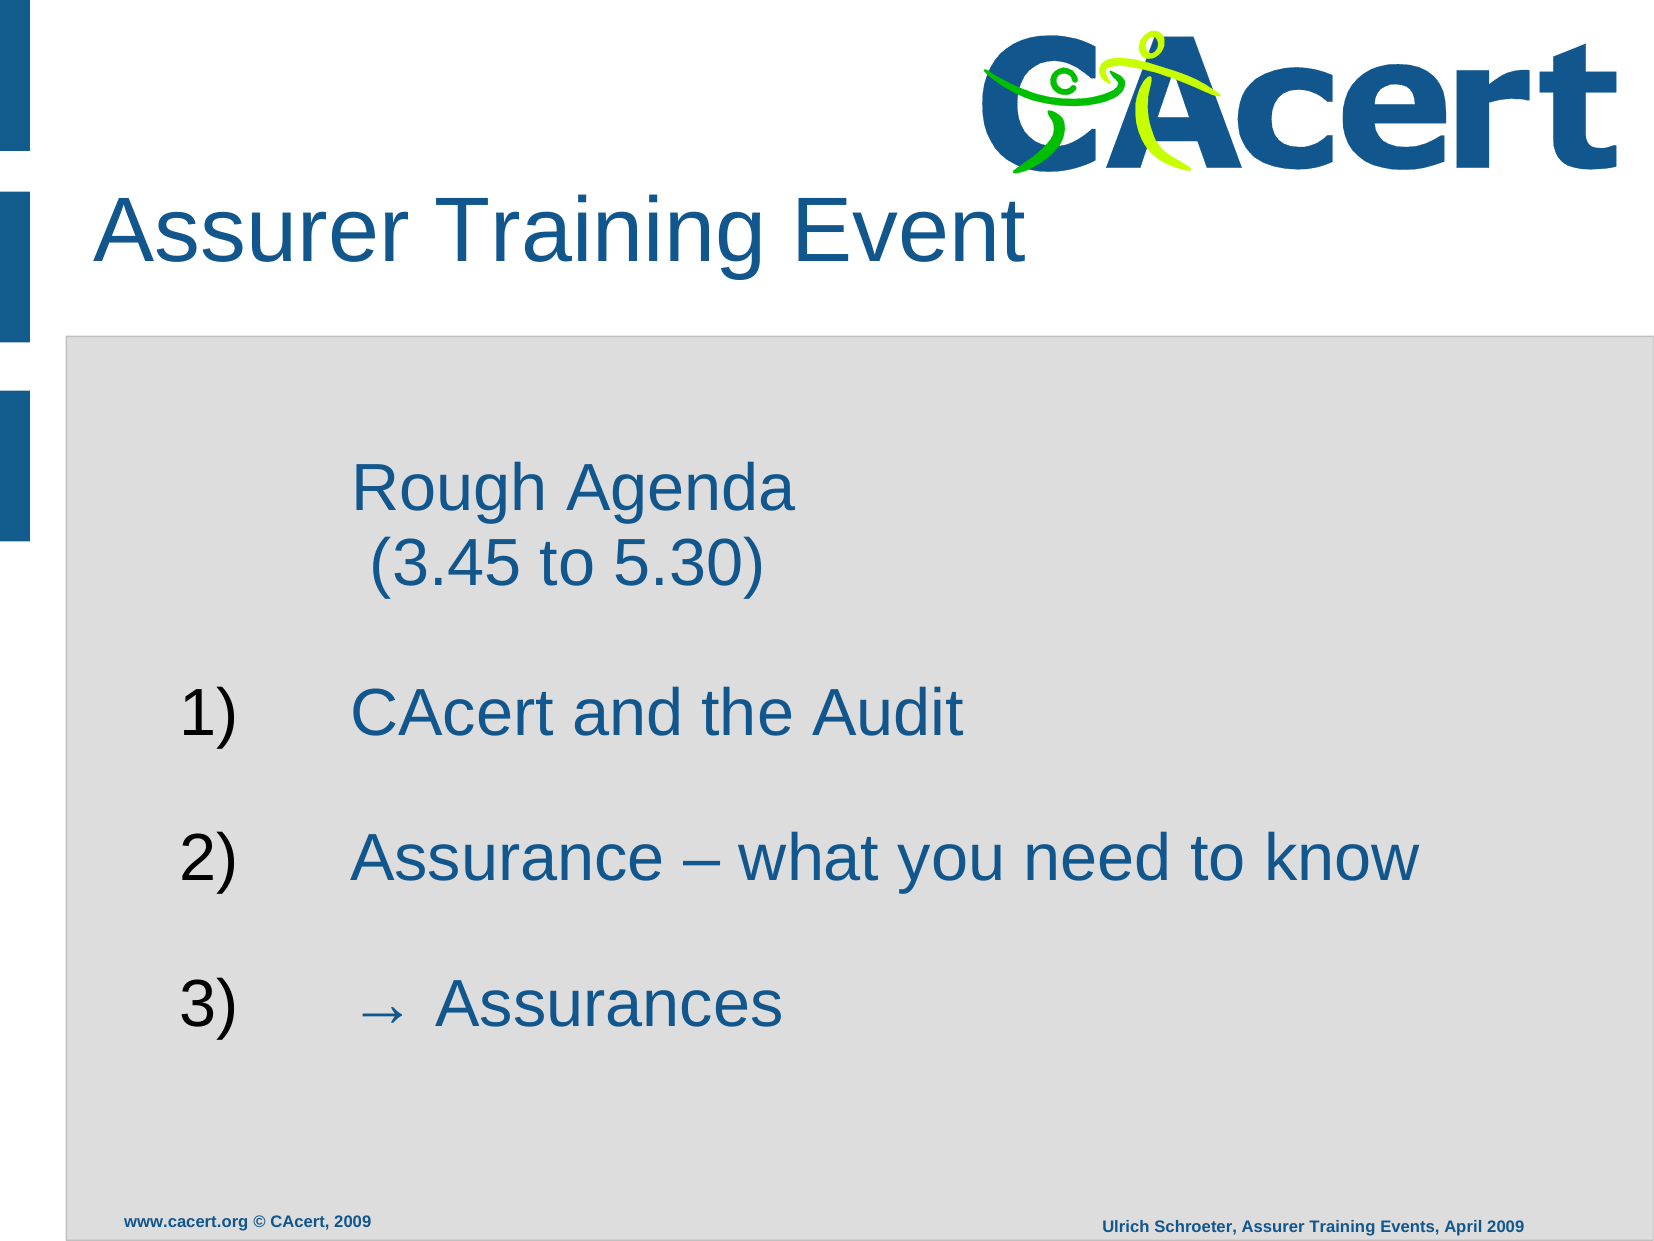

Assurer Training Event
 Rough Agenda
 (3.45 to 5.30)
 CAcert and the Audit
 Assurance – what you need to know
 → Assurances